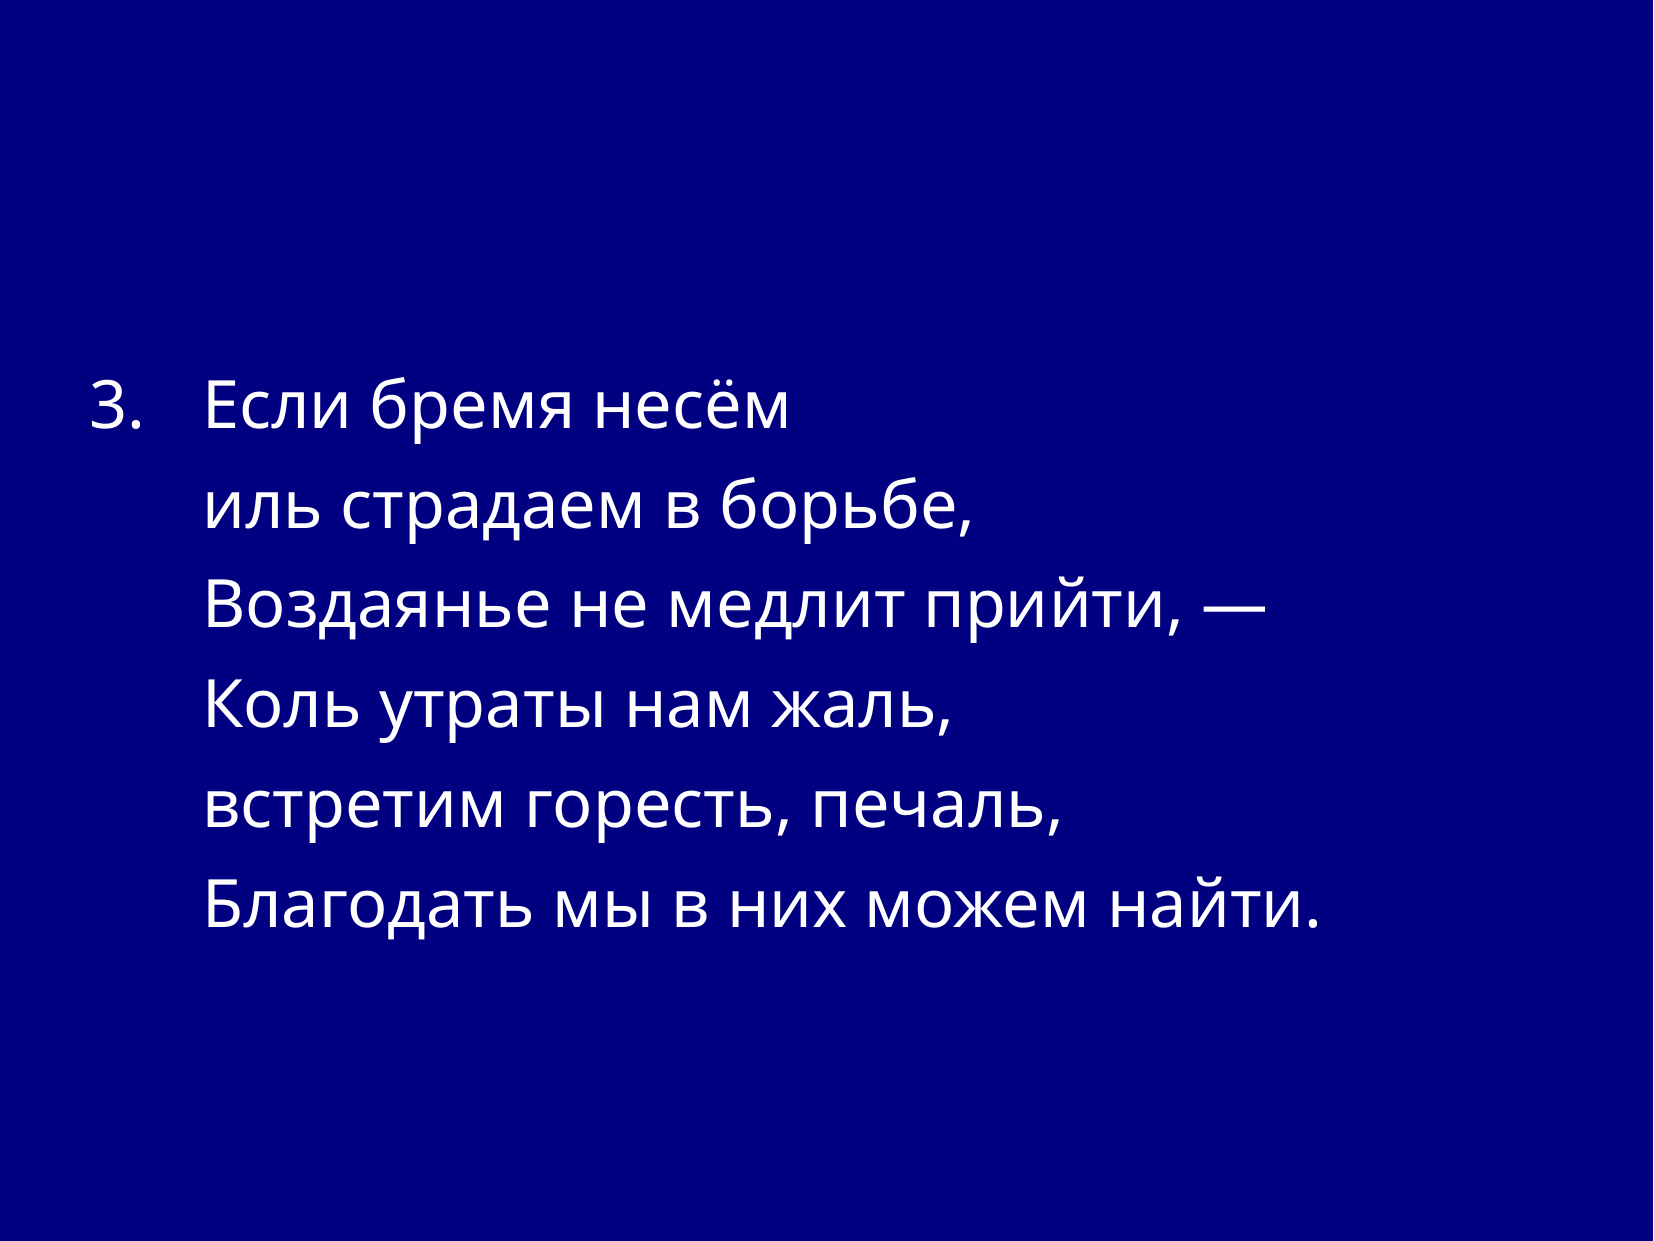

3.	Если бремя несём
	иль страдаем в борьбе,
	Воздаянье не медлит прийти, —
	Коль утраты нам жаль,
	встретим горесть, печаль,
	Благодать мы в них можем найти.